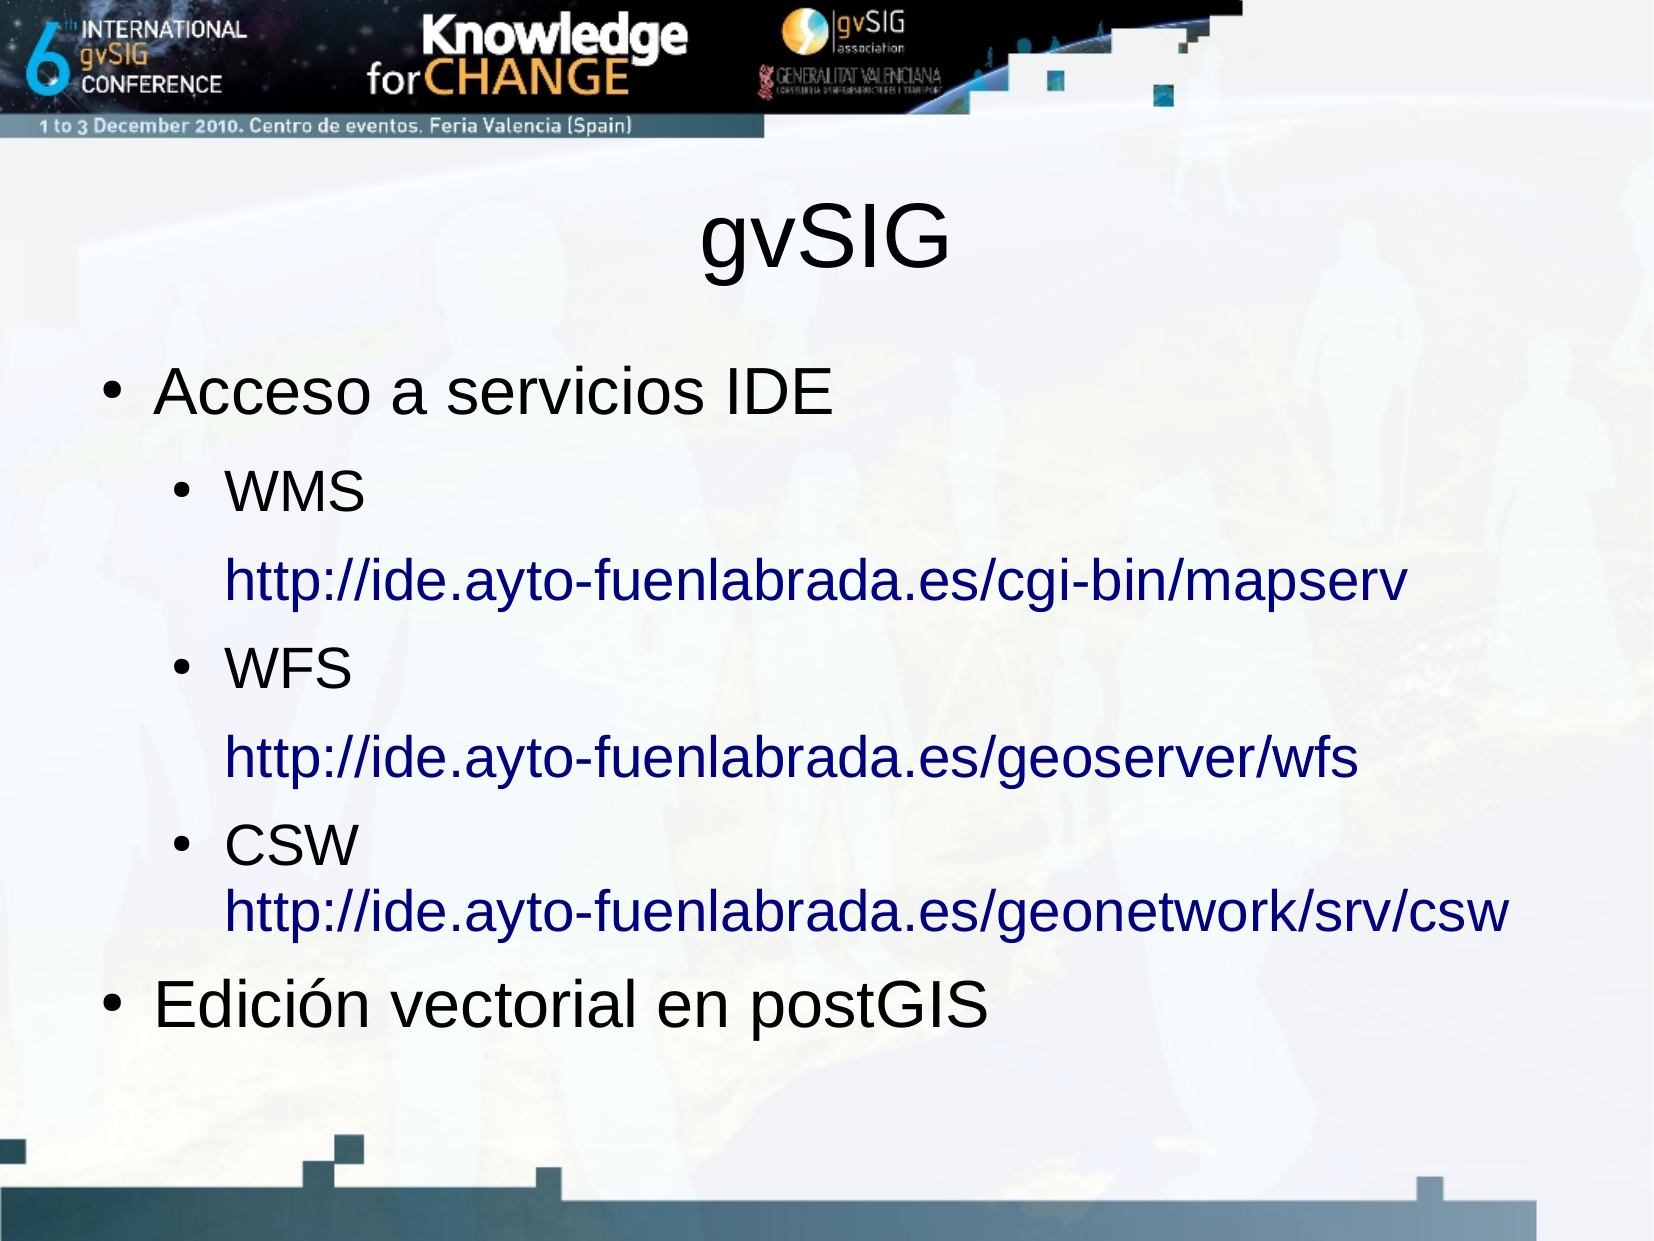

# gvSIG
Acceso a servicios IDE
WMS
http://ide.ayto-fuenlabrada.es/cgi-bin/mapserv
WFS
http://ide.ayto-fuenlabrada.es/geoserver/wfs
CSW http://ide.ayto-fuenlabrada.es/geonetwork/srv/csw
Edición vectorial en postGIS